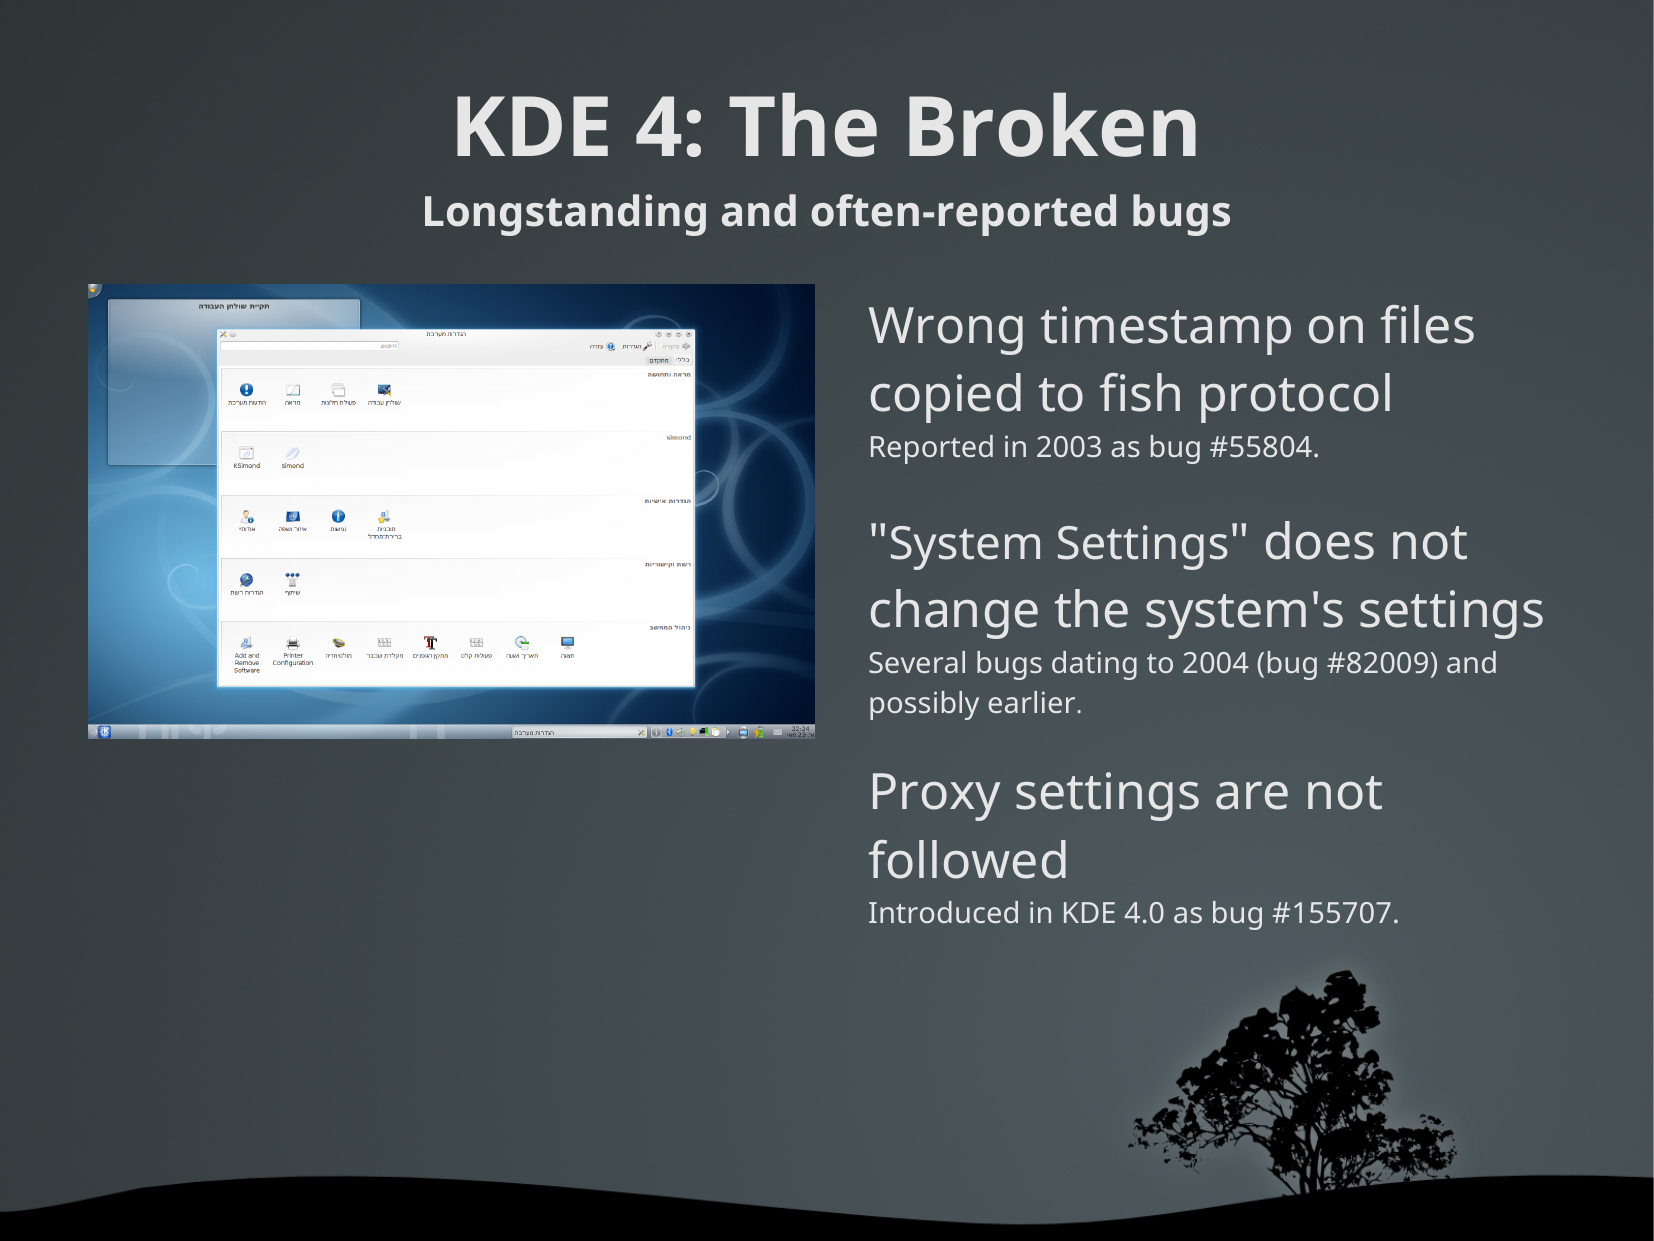

# KDE 4: The Broken Longstanding and often-reported bugs
Wrong timestamp on files copied to fish protocol
Reported in 2003 as bug #55804.
"System Settings" does not change the system's settings
Several bugs dating to 2004 (bug #82009) and possibly earlier.
Proxy settings are not followed
Introduced in KDE 4.0 as bug #155707.